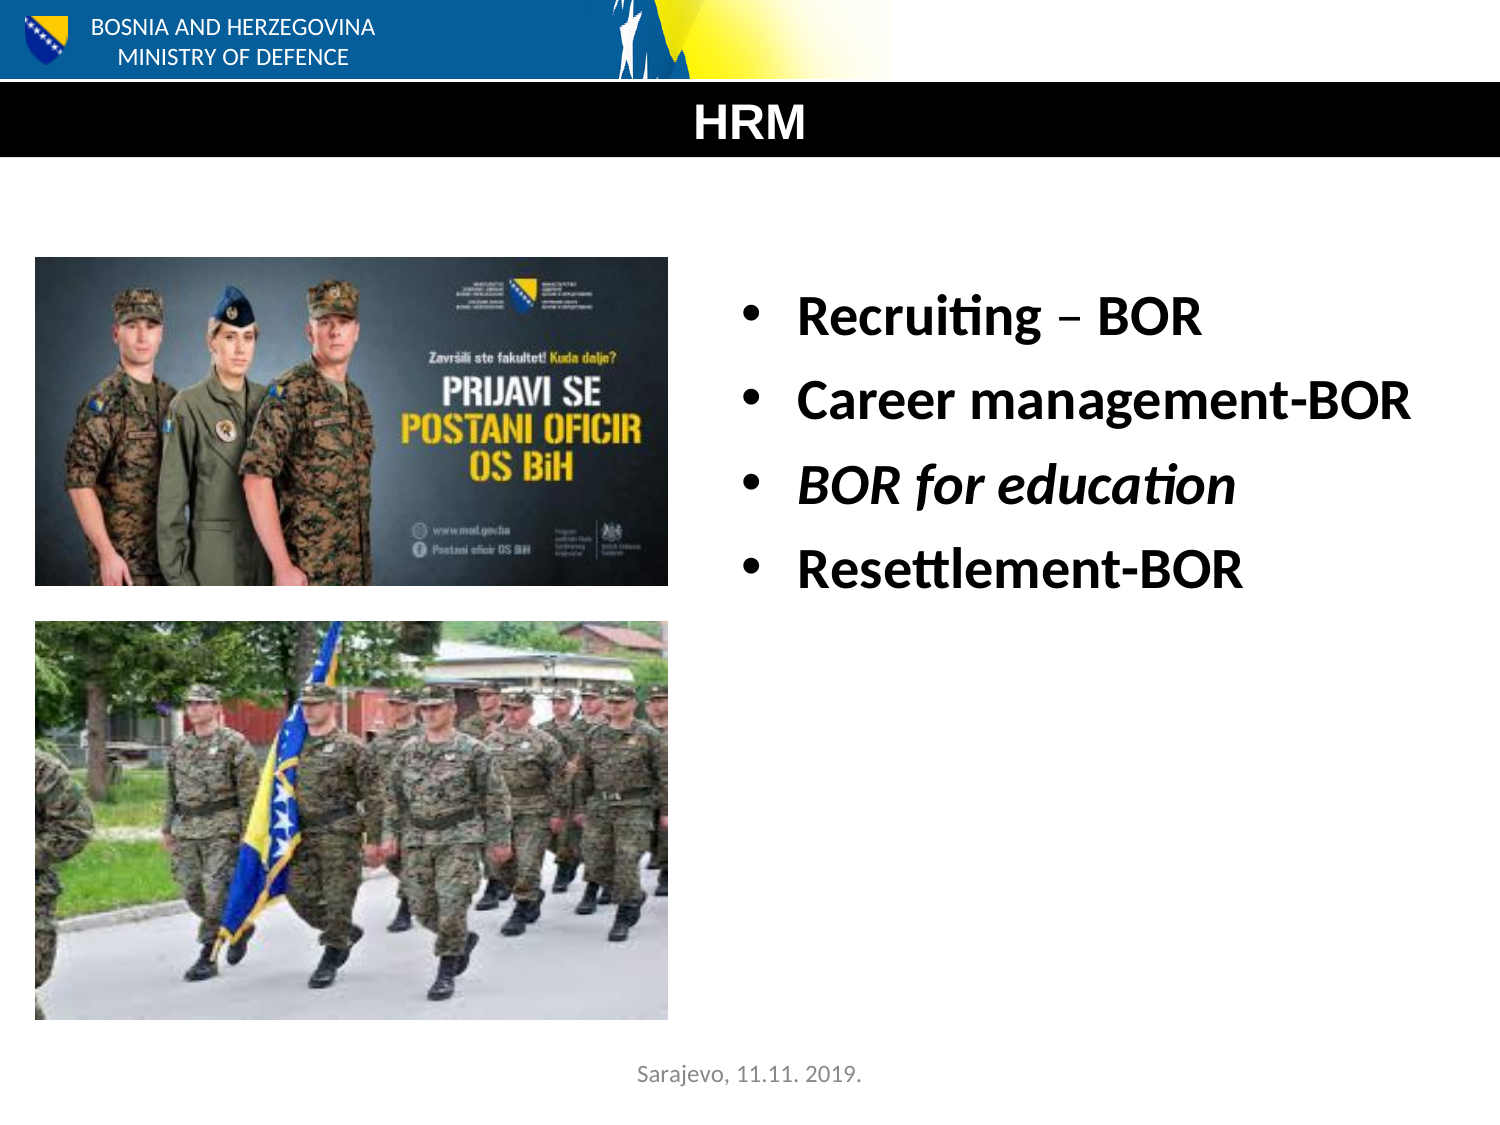

# HRM
Recruiting – BOR
Career management-BOR
BOR for education
Resettlement-BOR
Sarajevo, 11.11. 2019.